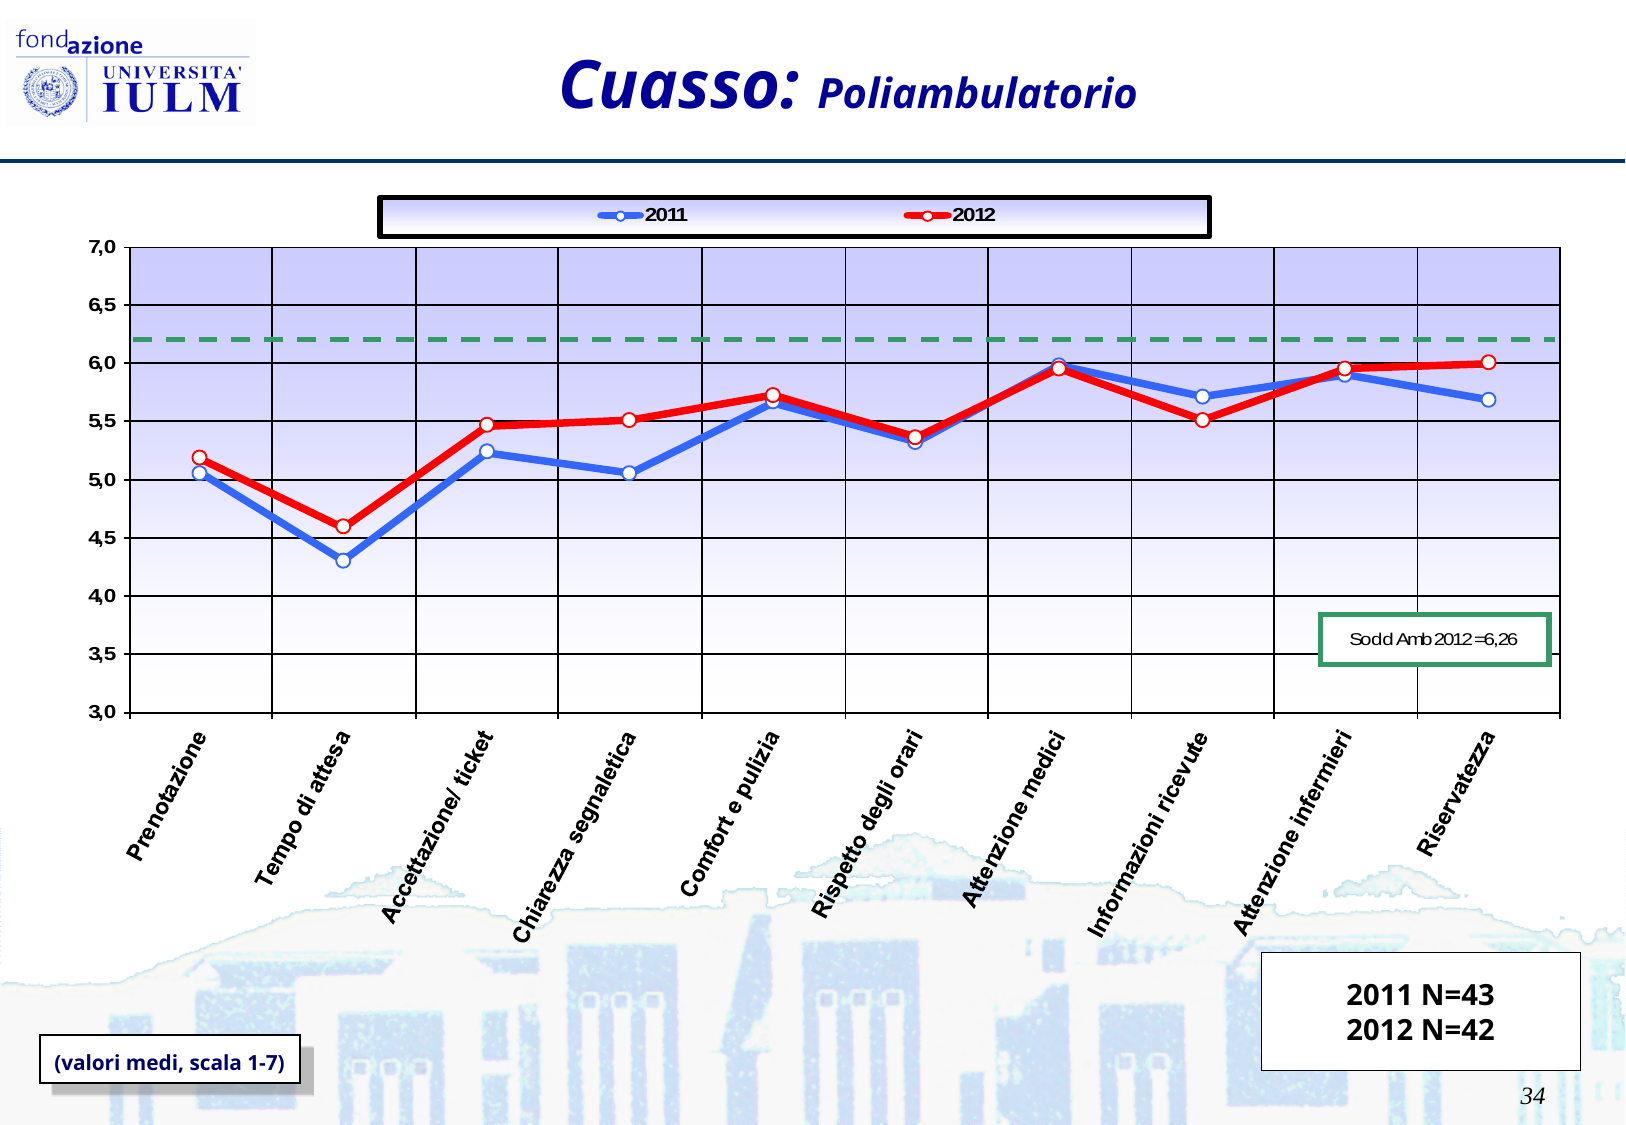

Cuasso: Poliambulatorio
2011 N=43
2012 N=42
(valori medi, scala 1-7)